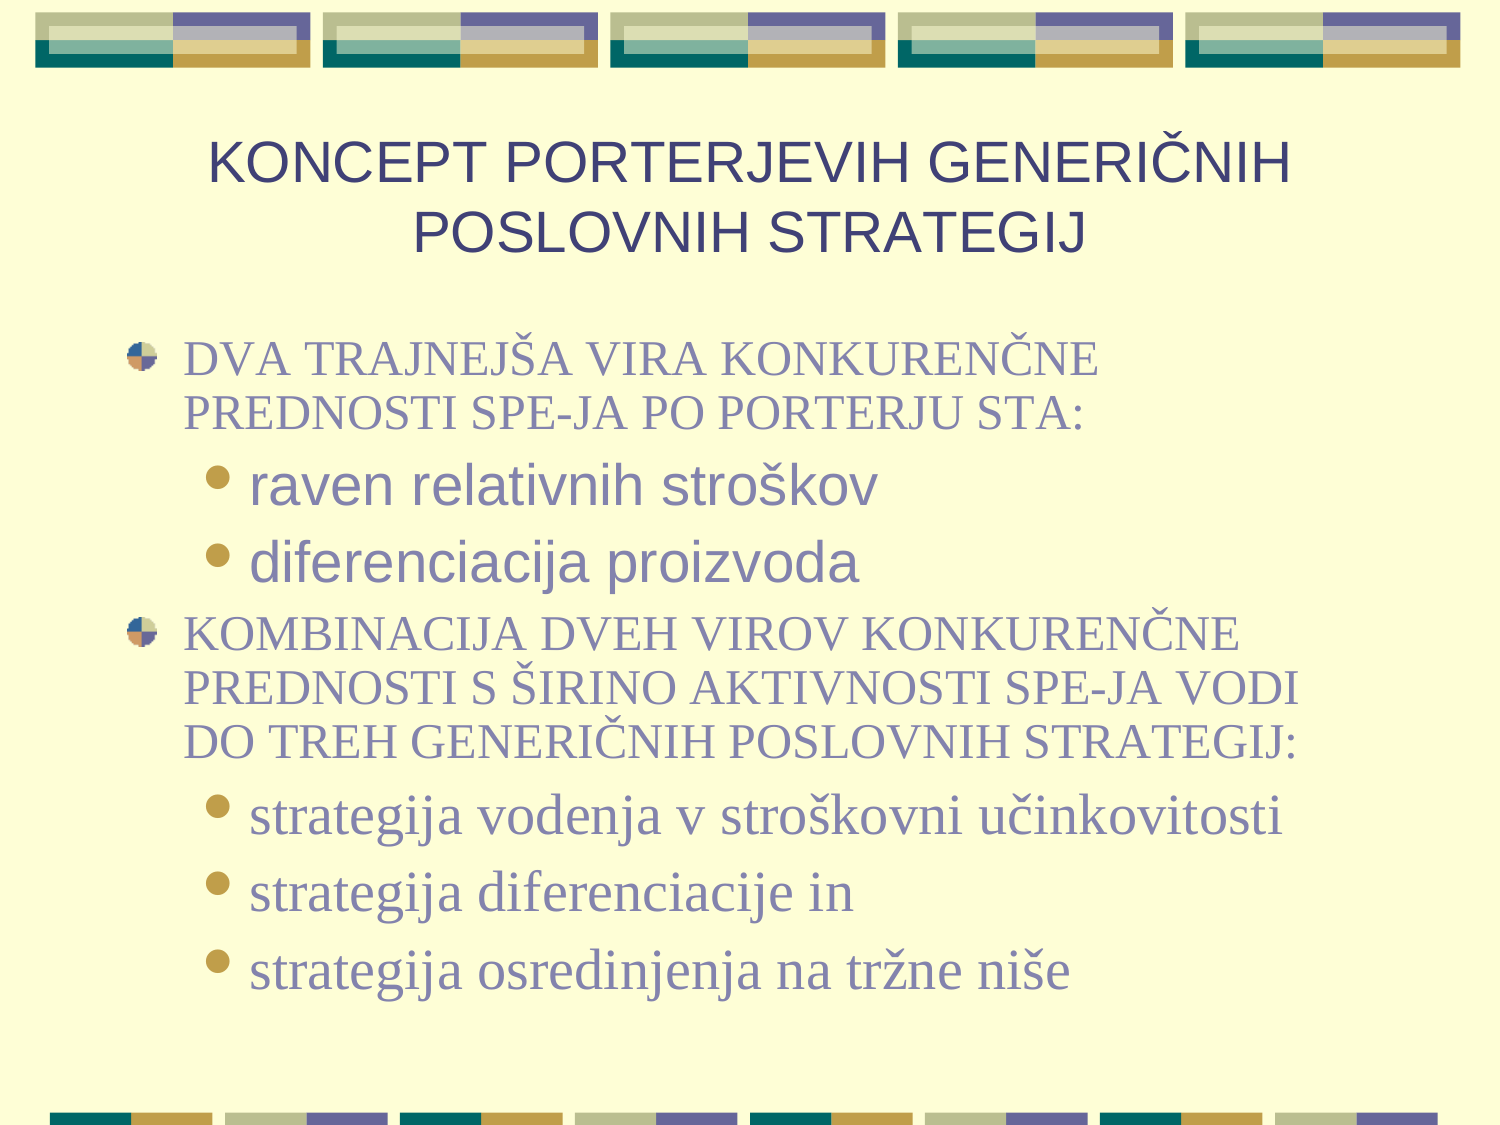

# KONCEPT PORTERJEVIH GENERIČNIH POSLOVNIH STRATEGIJ
DVA TRAJNEJŠA VIRA KONKURENČNE PREDNOSTI SPE-JA PO PORTERJU STA:
raven relativnih stroškov
diferenciacija proizvoda
KOMBINACIJA DVEH VIROV KONKURENČNE PREDNOSTI S ŠIRINO AKTIVNOSTI SPE-JA VODI DO TREH GENERIČNIH POSLOVNIH STRATEGIJ:
strategija vodenja v stroškovni učinkovitosti
strategija diferenciacije in
strategija osredinjenja na tržne niše